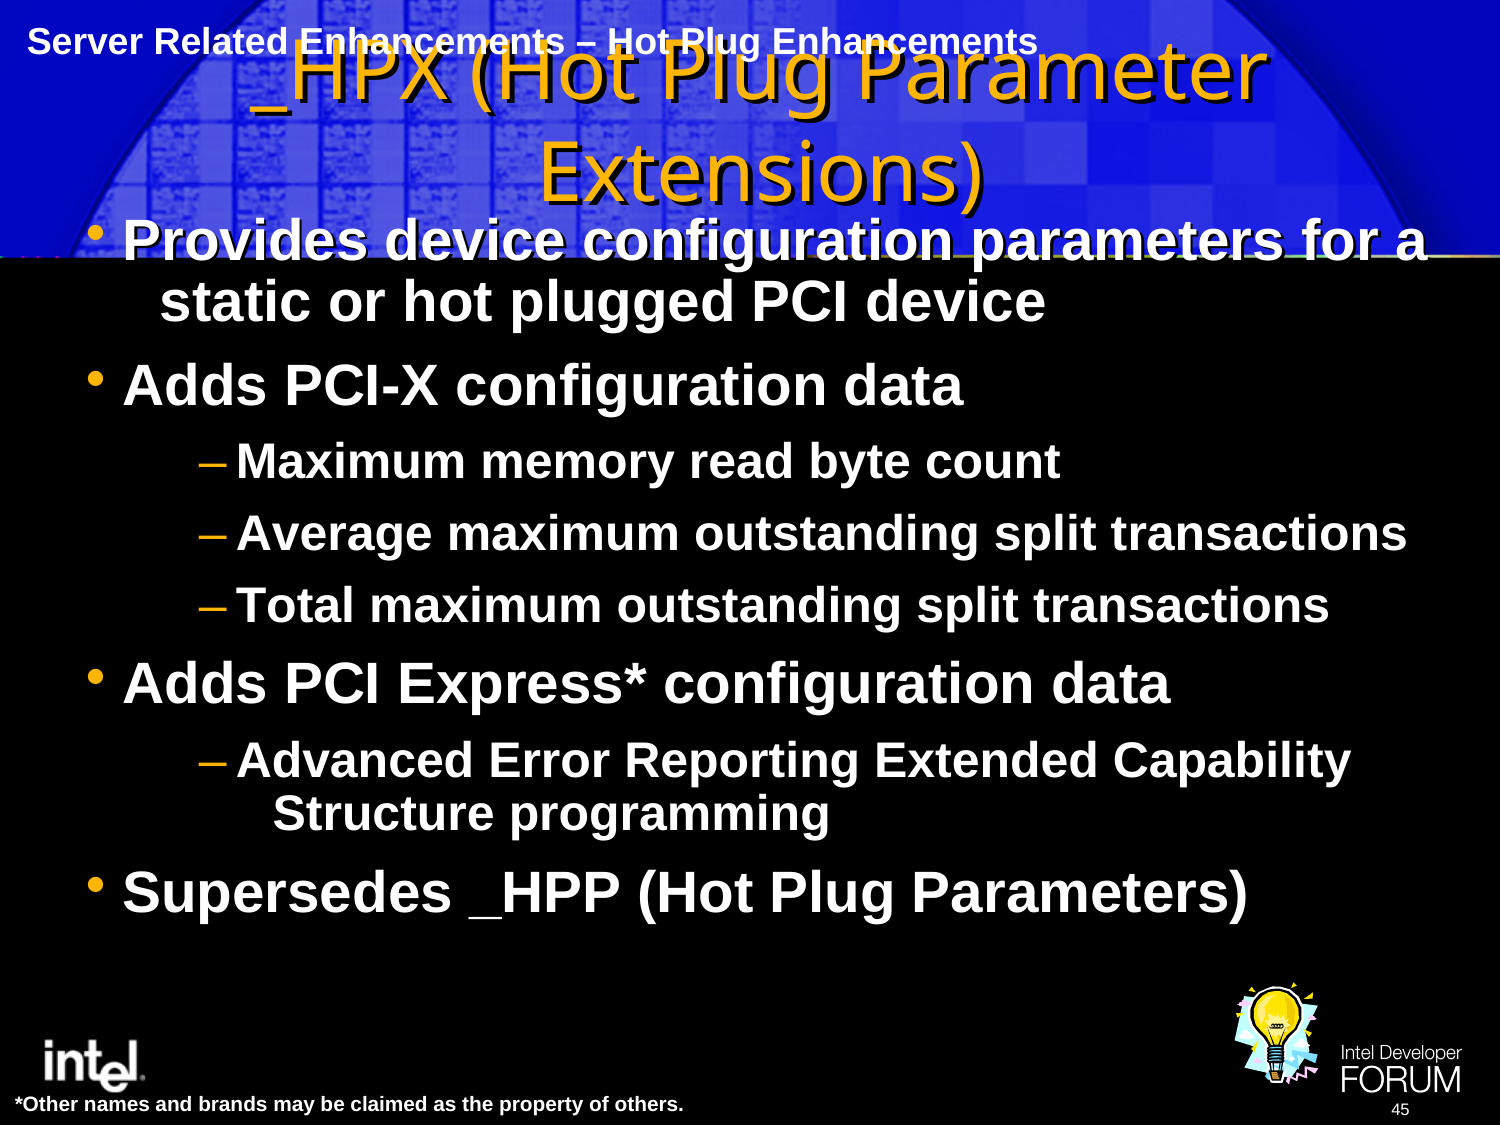

# _HPX (Hot Plug Parameter Extensions)
Server Related Enhancements – Hot Plug Enhancements
Provides device configuration parameters for a static or hot plugged PCI device
Adds PCI-X configuration data
Maximum memory read byte count
Average maximum outstanding split transactions
Total maximum outstanding split transactions
Adds PCI Express* configuration data
Advanced Error Reporting Extended Capability Structure programming
Supersedes _HPP (Hot Plug Parameters)
*Other names and brands may be claimed as the property of others.